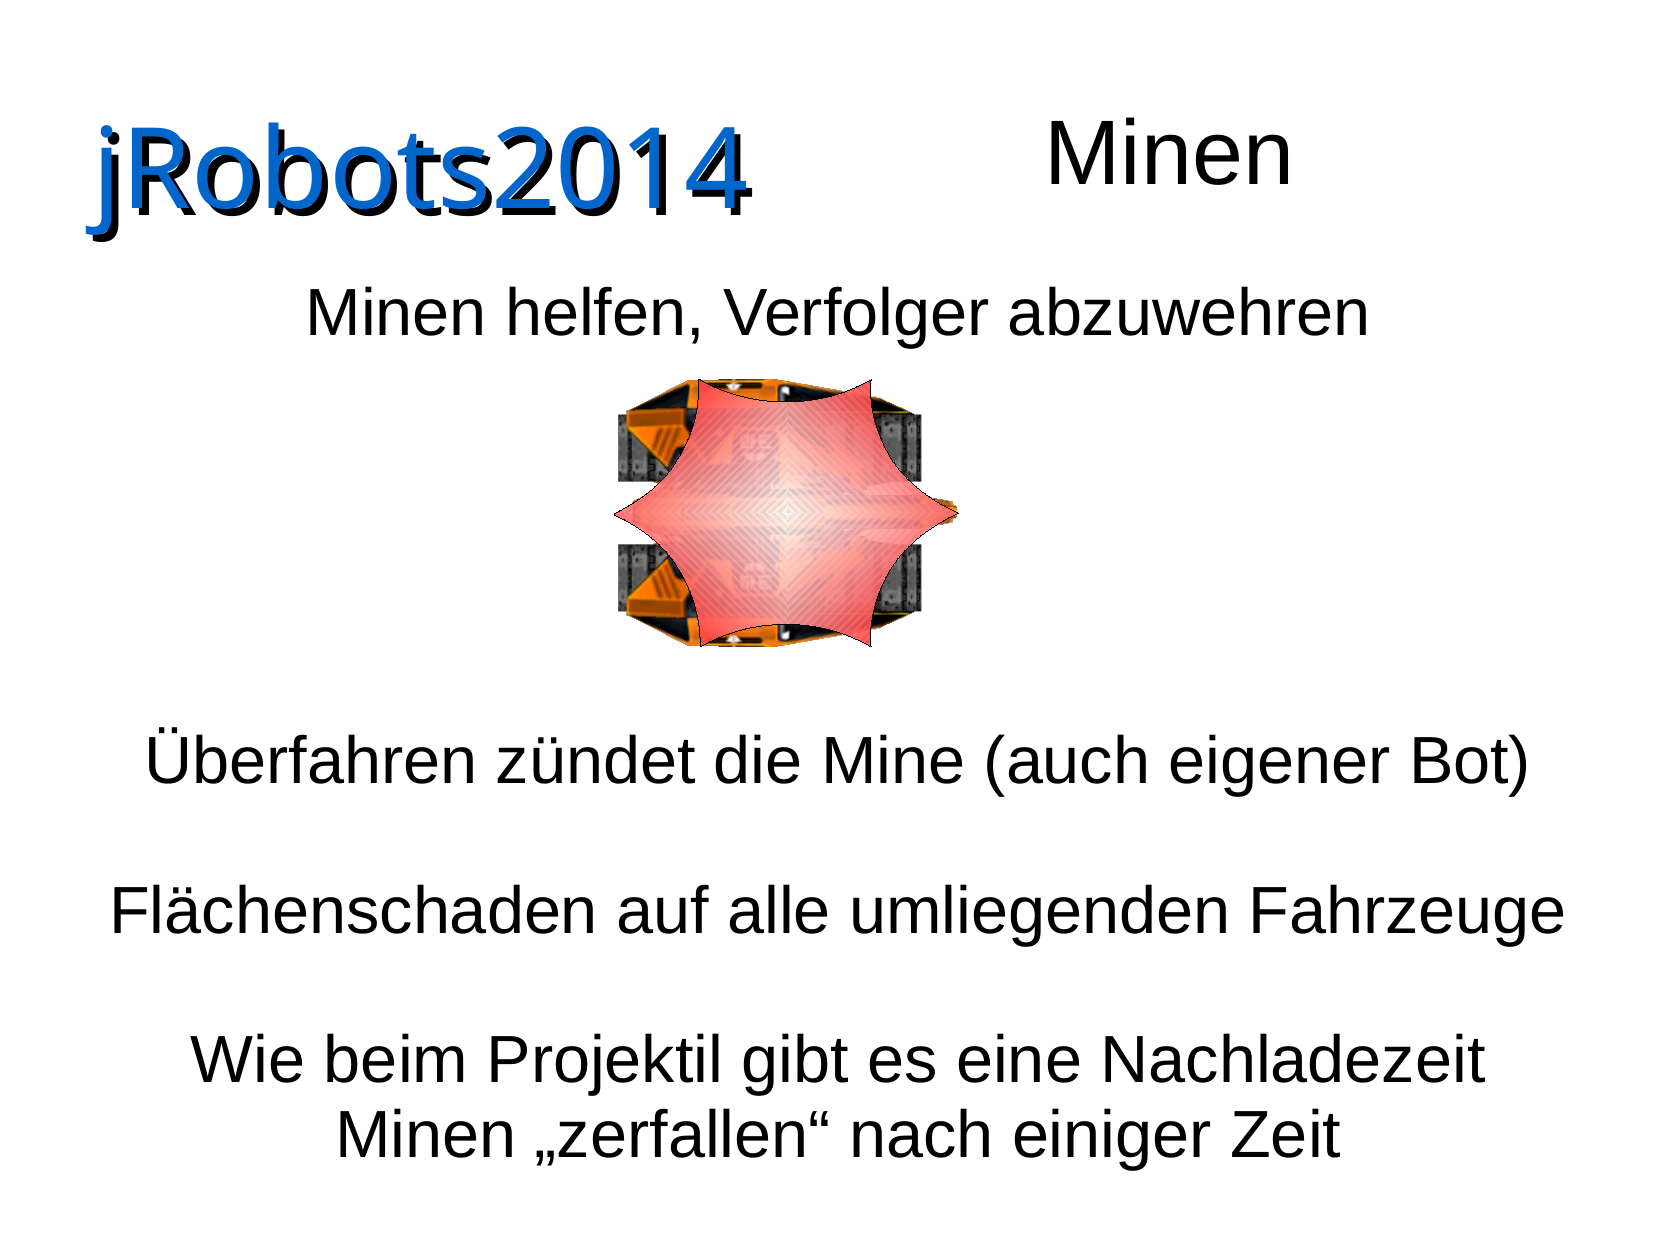

Minen
# Minen helfen, Verfolger abzuwehren
Überfahren zündet die Mine (auch eigener Bot)
Flächenschaden auf alle umliegenden Fahrzeuge
Wie beim Projektil gibt es eine Nachladezeit
Minen „zerfallen“ nach einiger Zeit